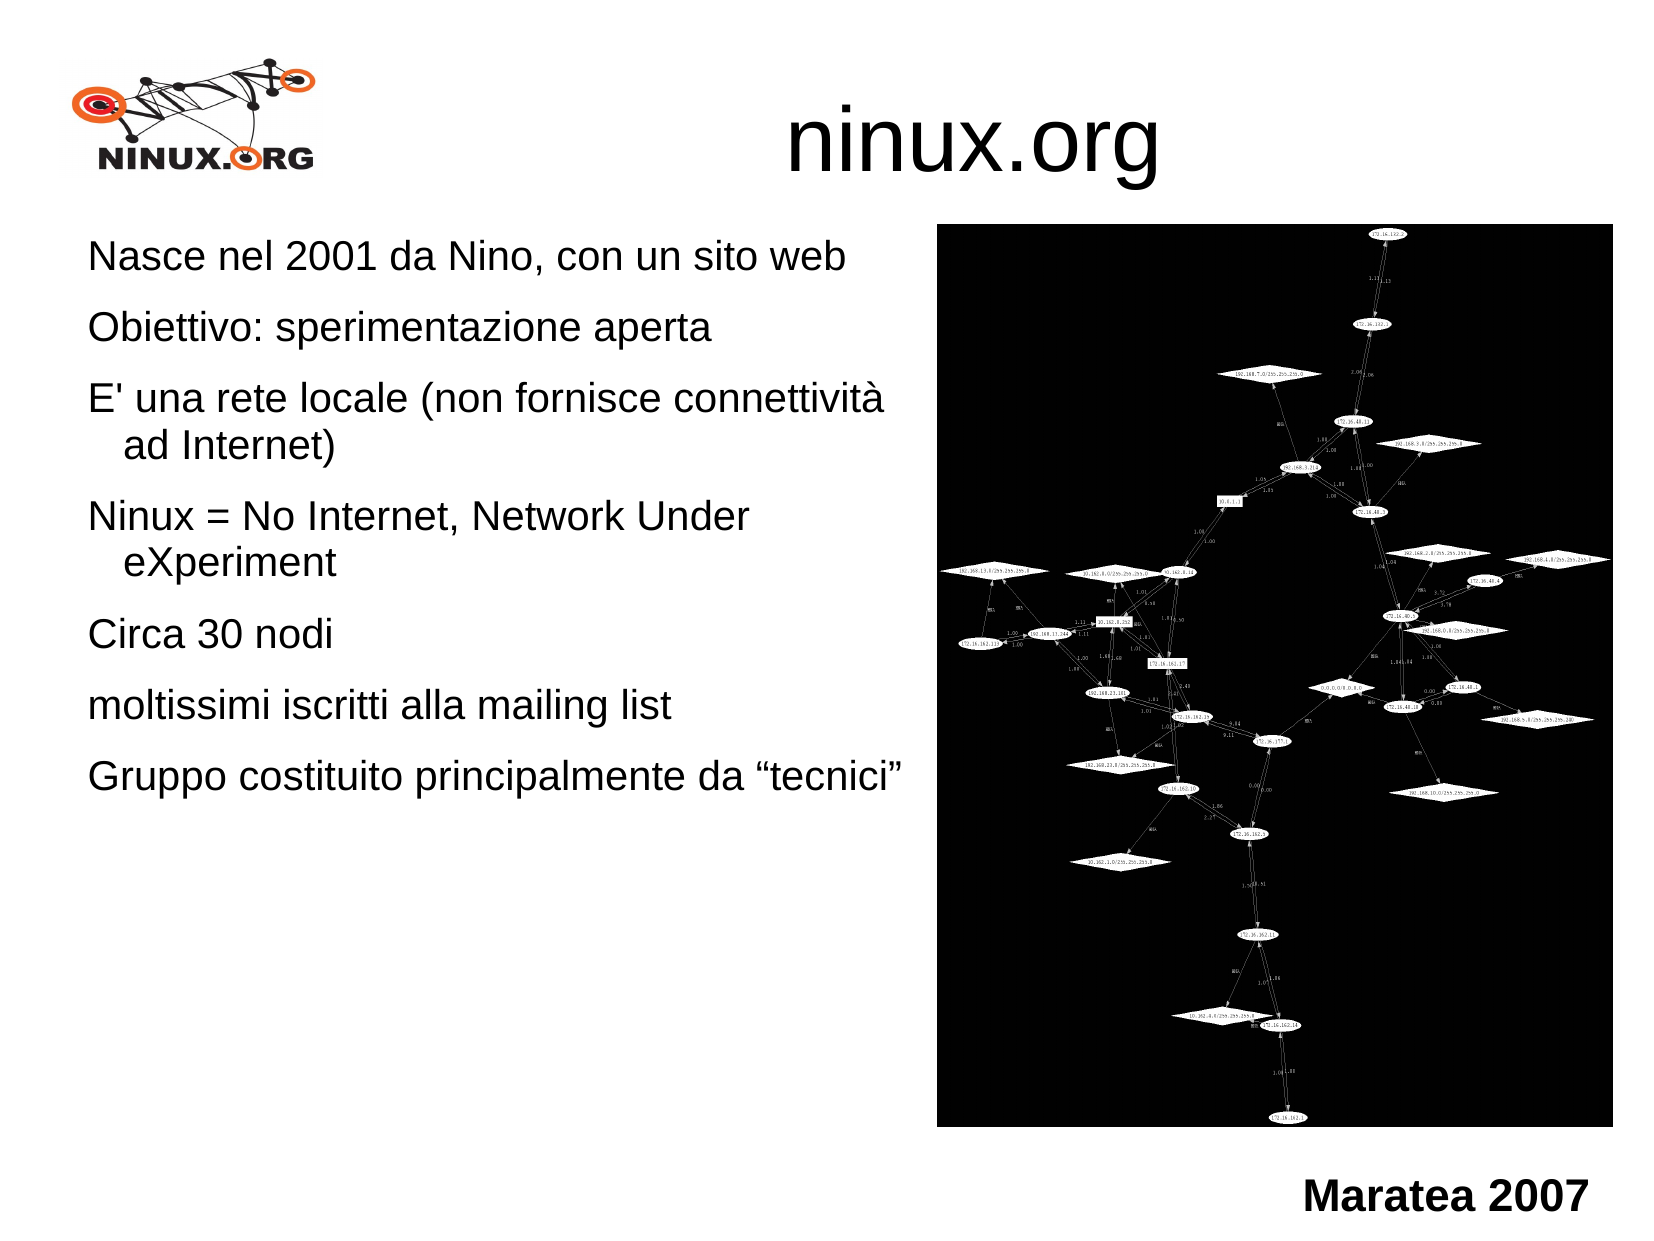

# ninux.org
Nasce nel 2001 da Nino, con un sito web
Obiettivo: sperimentazione aperta
E' una rete locale (non fornisce connettività ad Internet)
Ninux = No Internet, Network Under eXperiment
Circa 30 nodi
moltissimi iscritti alla mailing list
Gruppo costituito principalmente da “tecnici”
 Maratea 2007